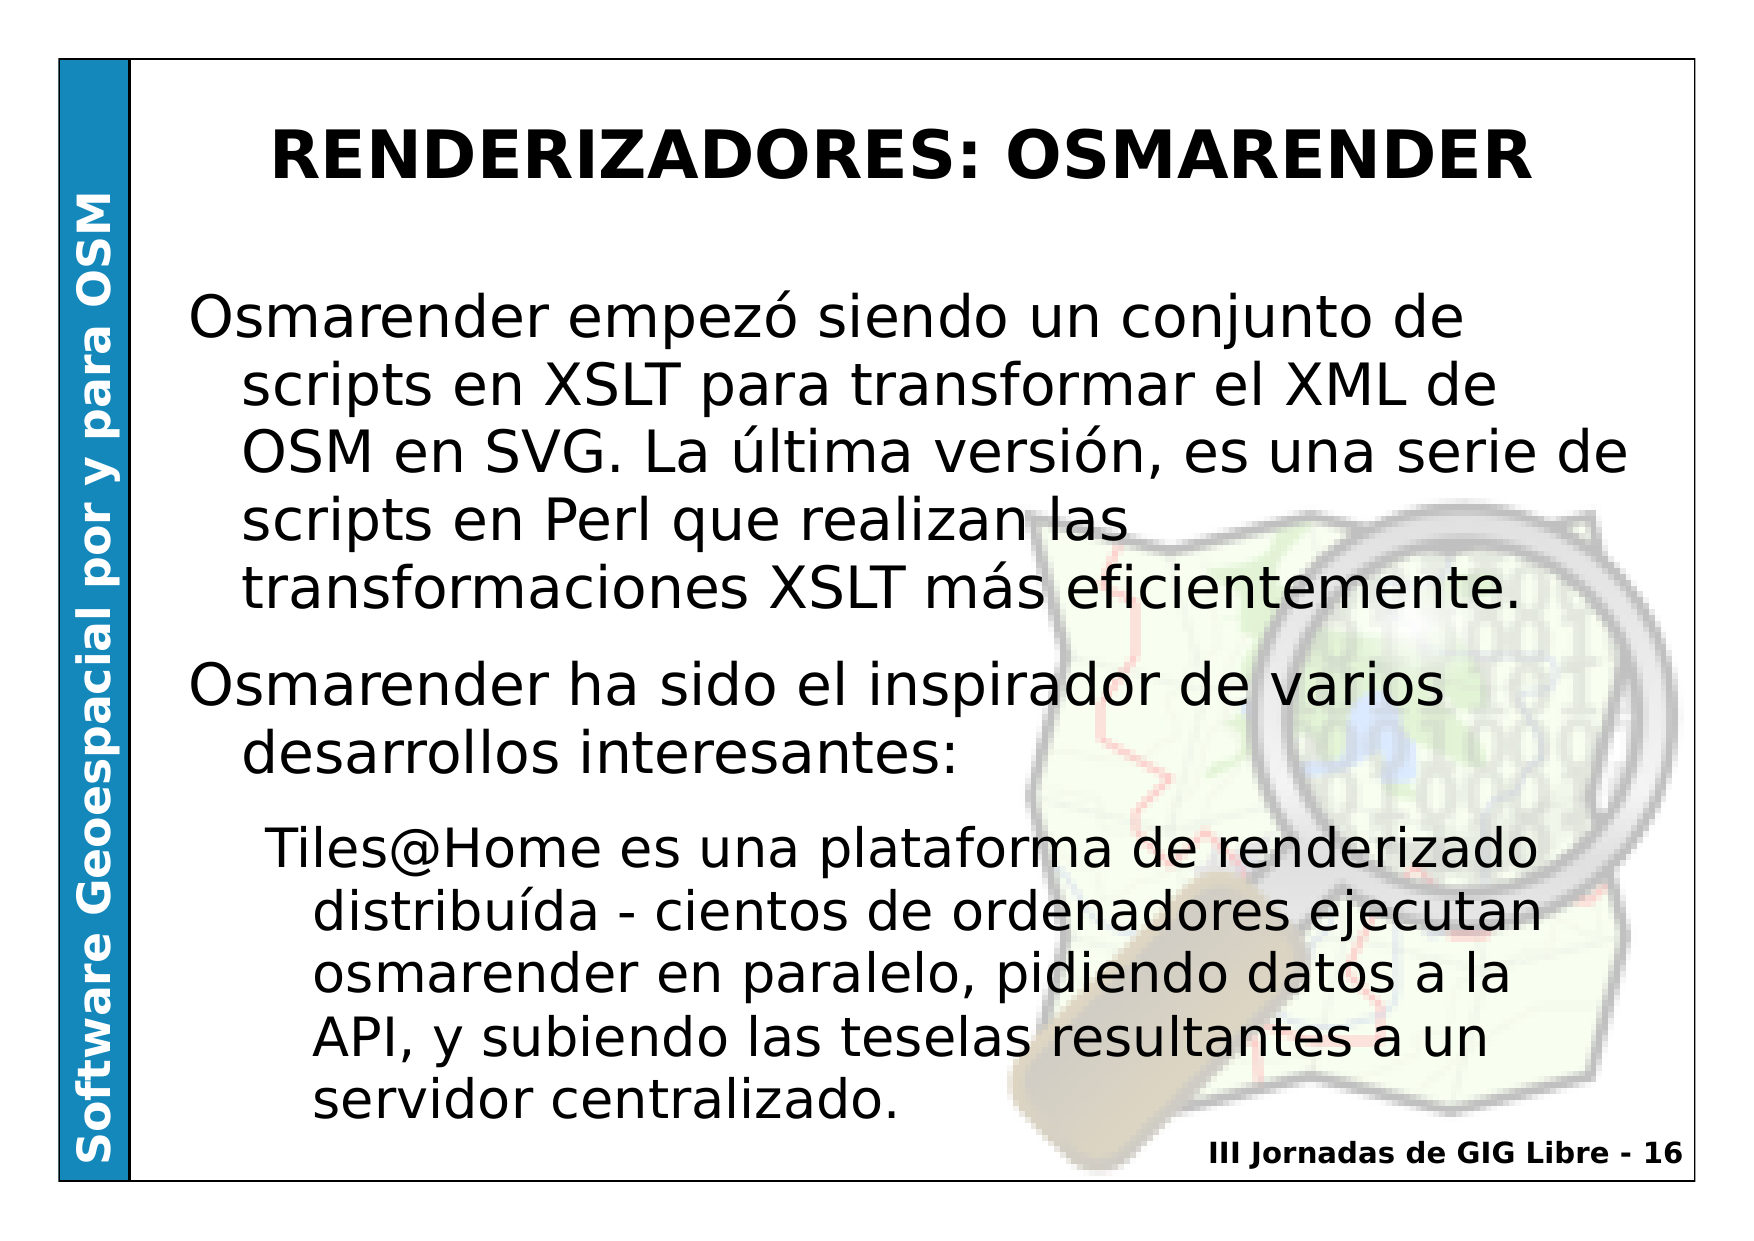

# RENDERIZADORES: OSMARENDER
Osmarender empezó siendo un conjunto de scripts en XSLT para transformar el XML de OSM en SVG. La última versión, es una serie de scripts en Perl que realizan las transformaciones XSLT más eficientemente.
Osmarender ha sido el inspirador de varios desarrollos interesantes:
Tiles@Home es una plataforma de renderizado distribuída - cientos de ordenadores ejecutan osmarender en paralelo, pidiendo datos a la API, y subiendo las teselas resultantes a un servidor centralizado.
16